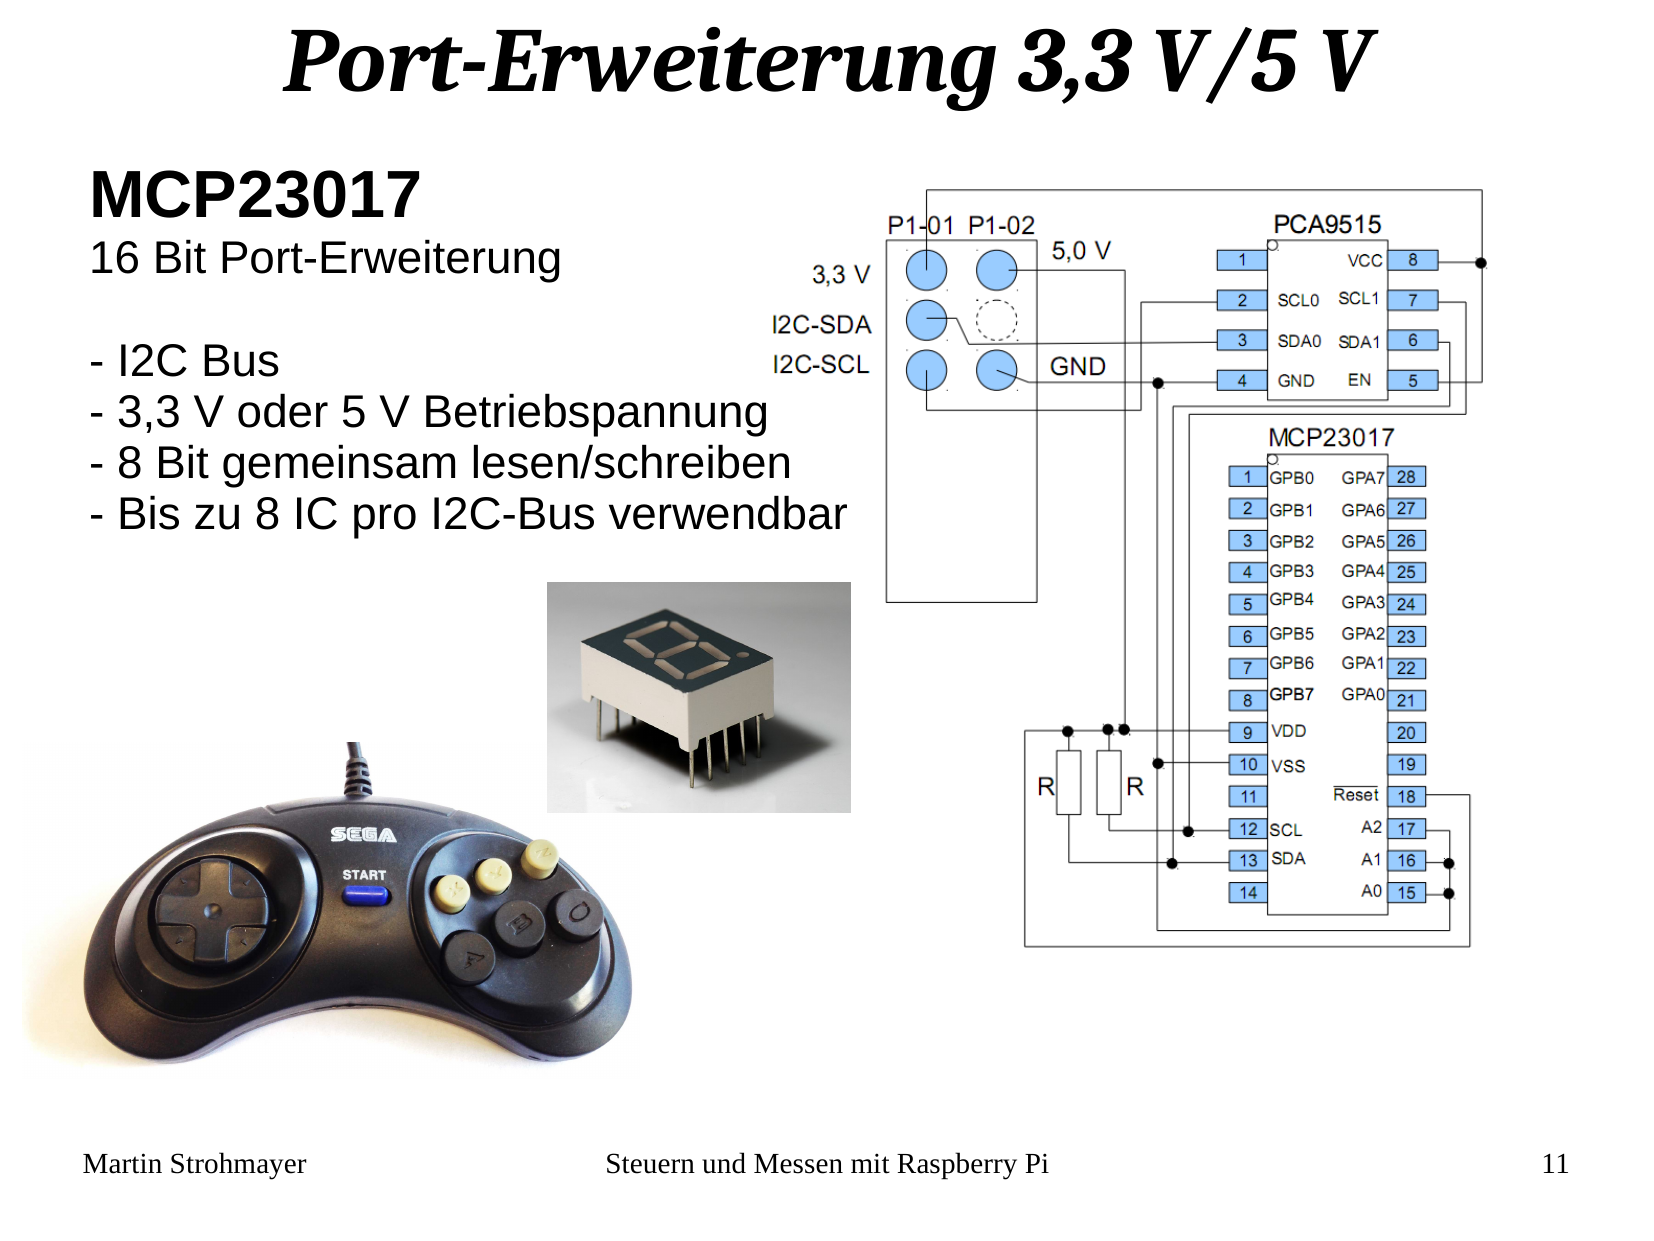

# Port-Erweiterung 3,3 V/5 V
MCP23017
16 Bit Port-Erweiterung
- I2C Bus
- 3,3 V oder 5 V Betriebspannung
- 8 Bit gemeinsam lesen/schreiben
- Bis zu 8 IC pro I2C-Bus verwendbar
Martin Strohmayer
Steuern und Messen mit Raspberry Pi
11